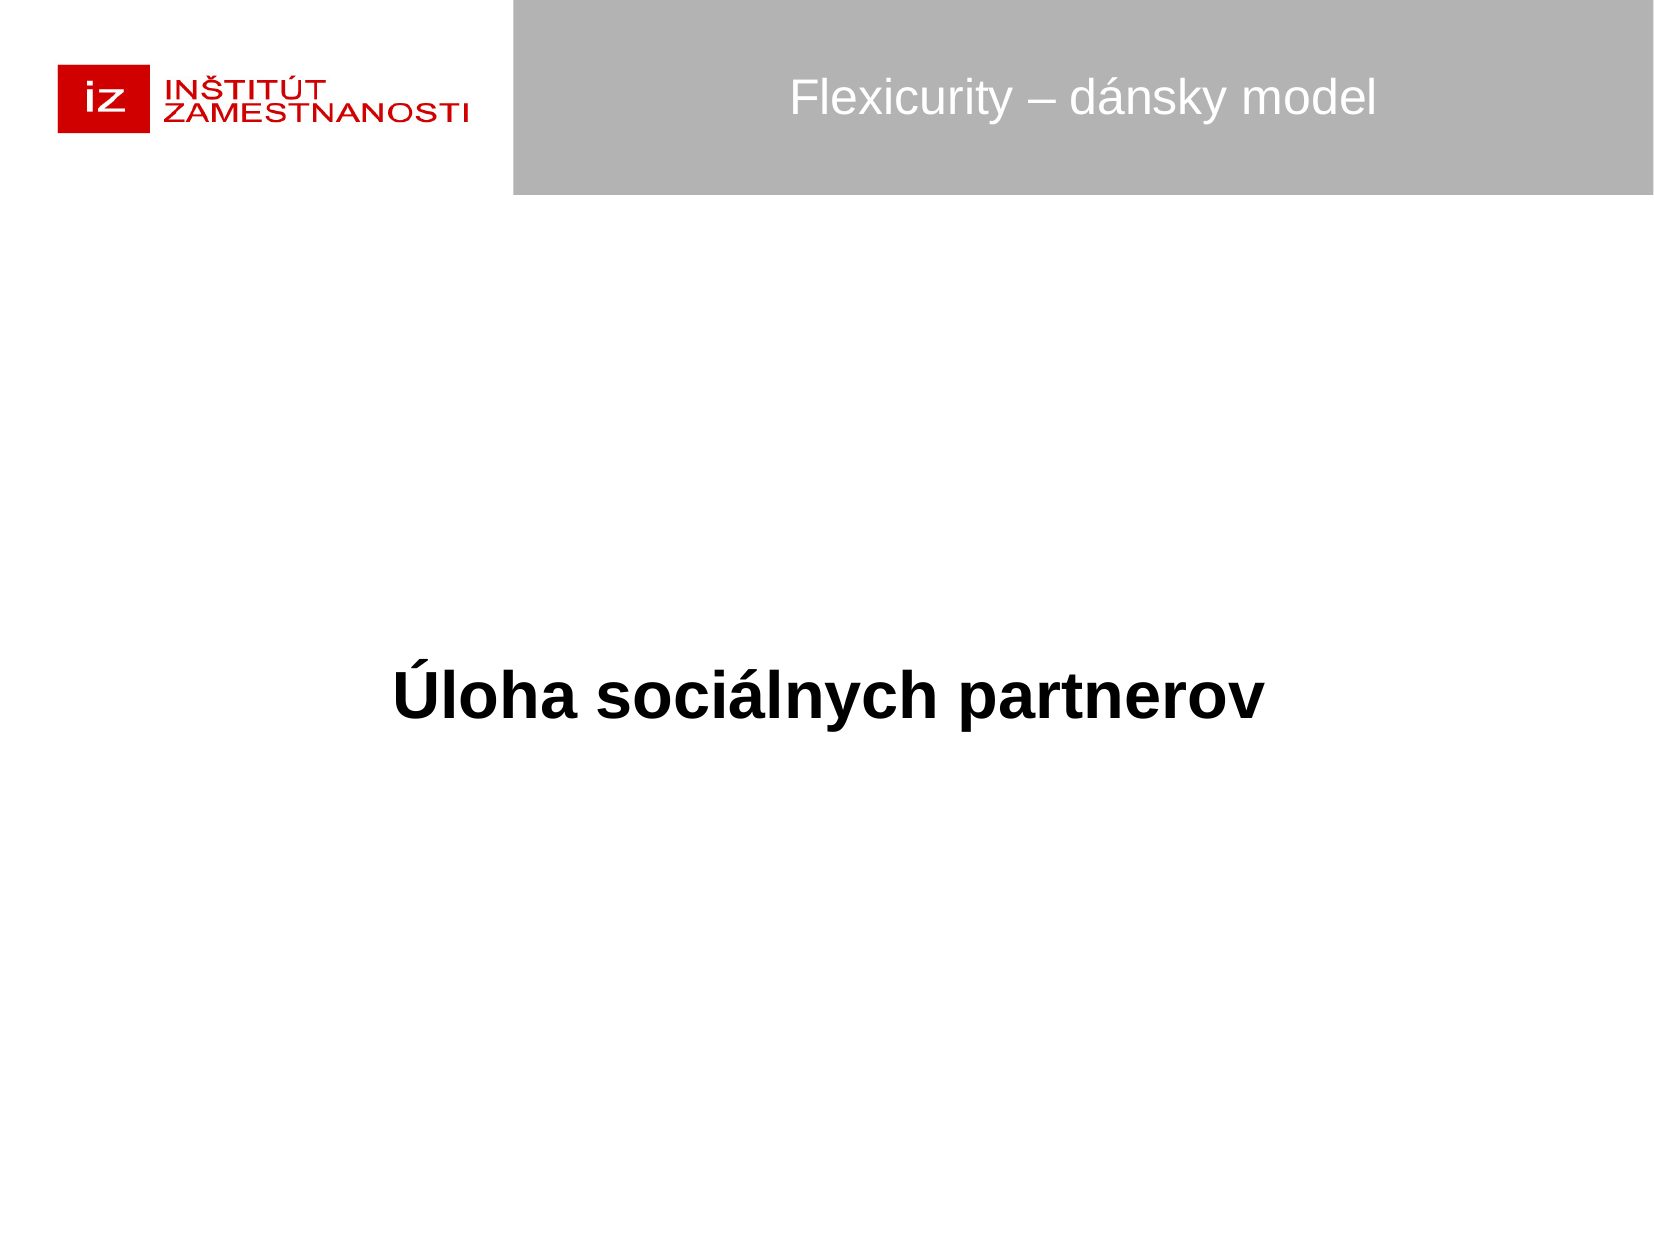

Flexicurity – dánsky model
# Úloha sociálnych partnerov